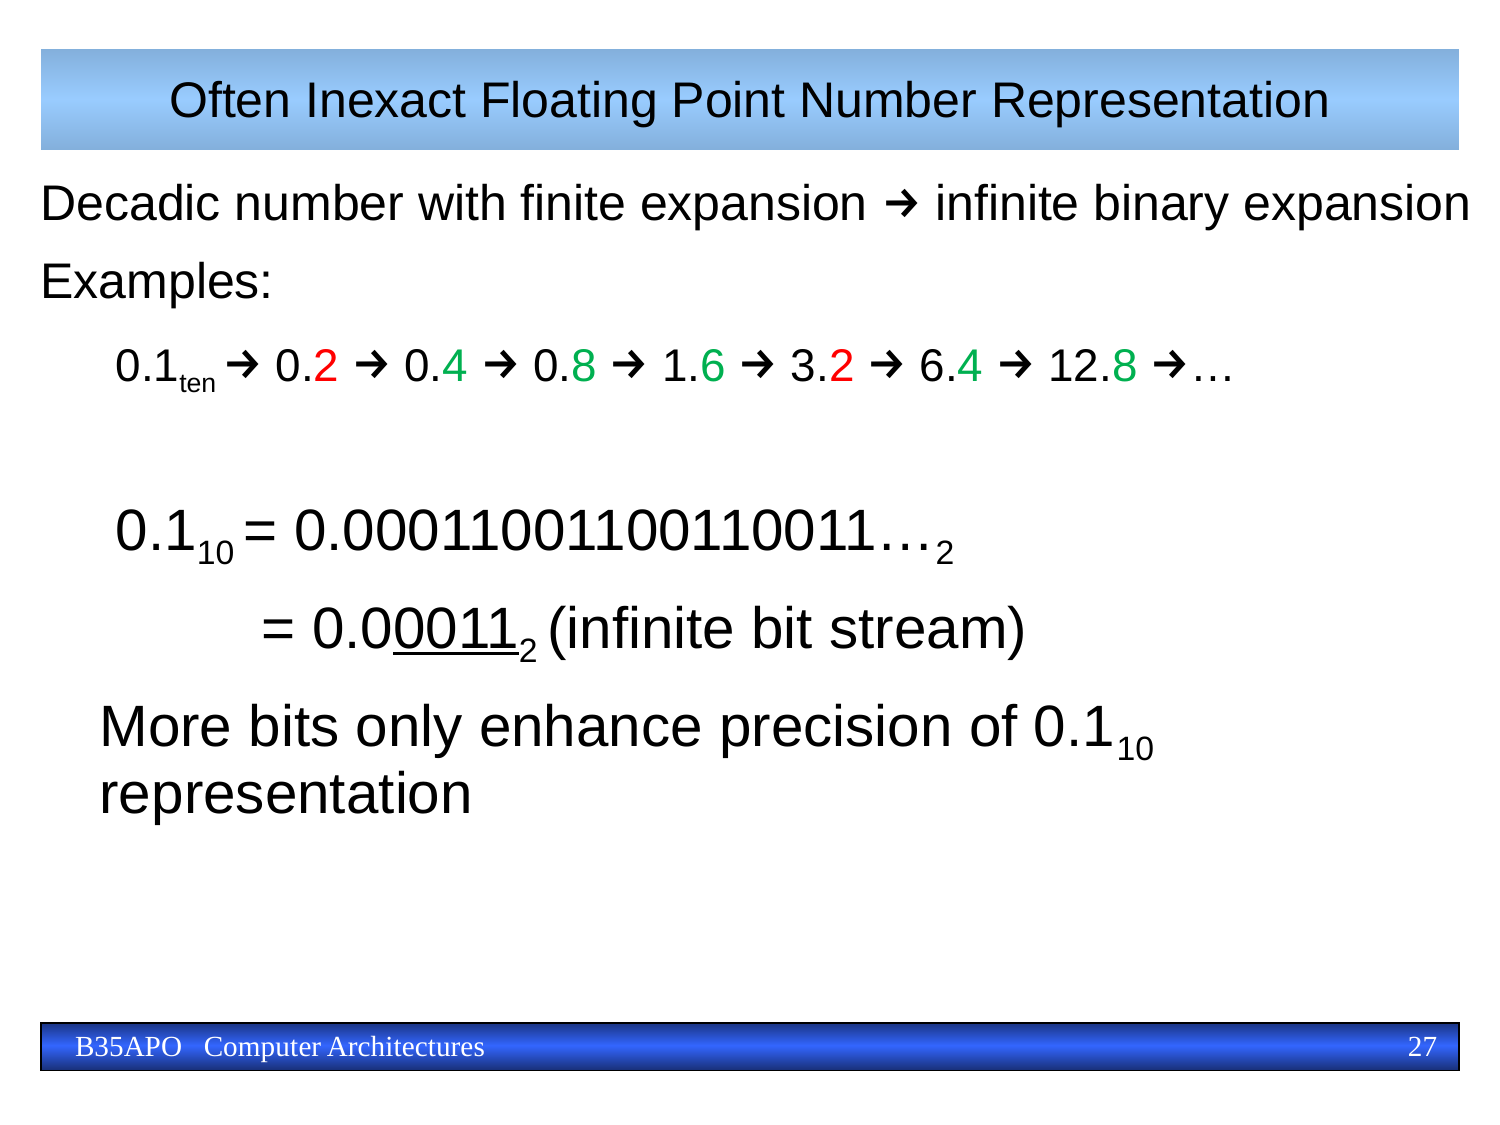

# Often Inexact Floating Point Number Representation
Decadic number with finite expansion → infinite binary expansion
Examples:
0.1ten → 0.2 → 0.4 → 0.8 → 1.6 → 3.2 → 6.4 → 12.8 →…
0.110 = 0.00011001100110011…2
 = 0.000112 (infinite bit stream)
More bits only enhance precision of 0.110 representation
B35APO Computer Architectures
27